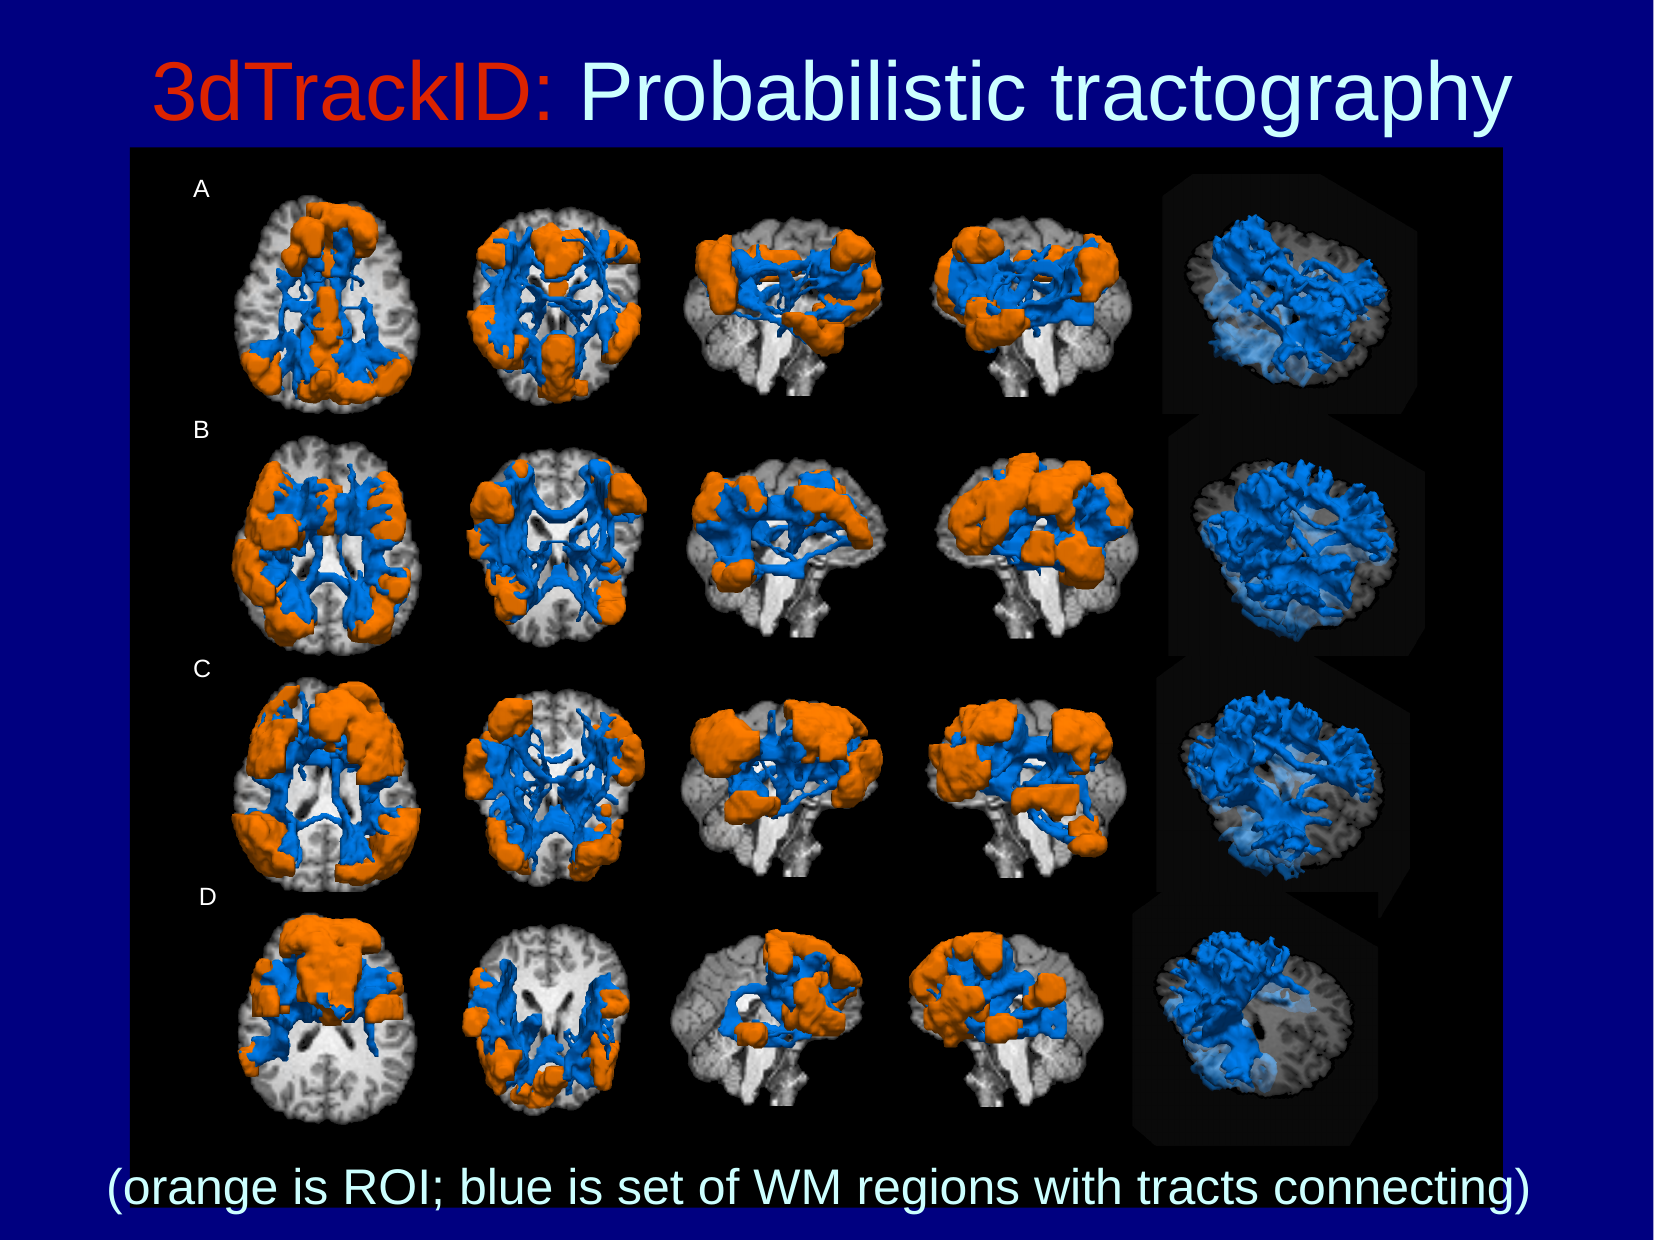

# 3dTrackID: Probabilistic tractography
A
B
C
D
(orange is ROI; blue is set of WM regions with tracts connecting)